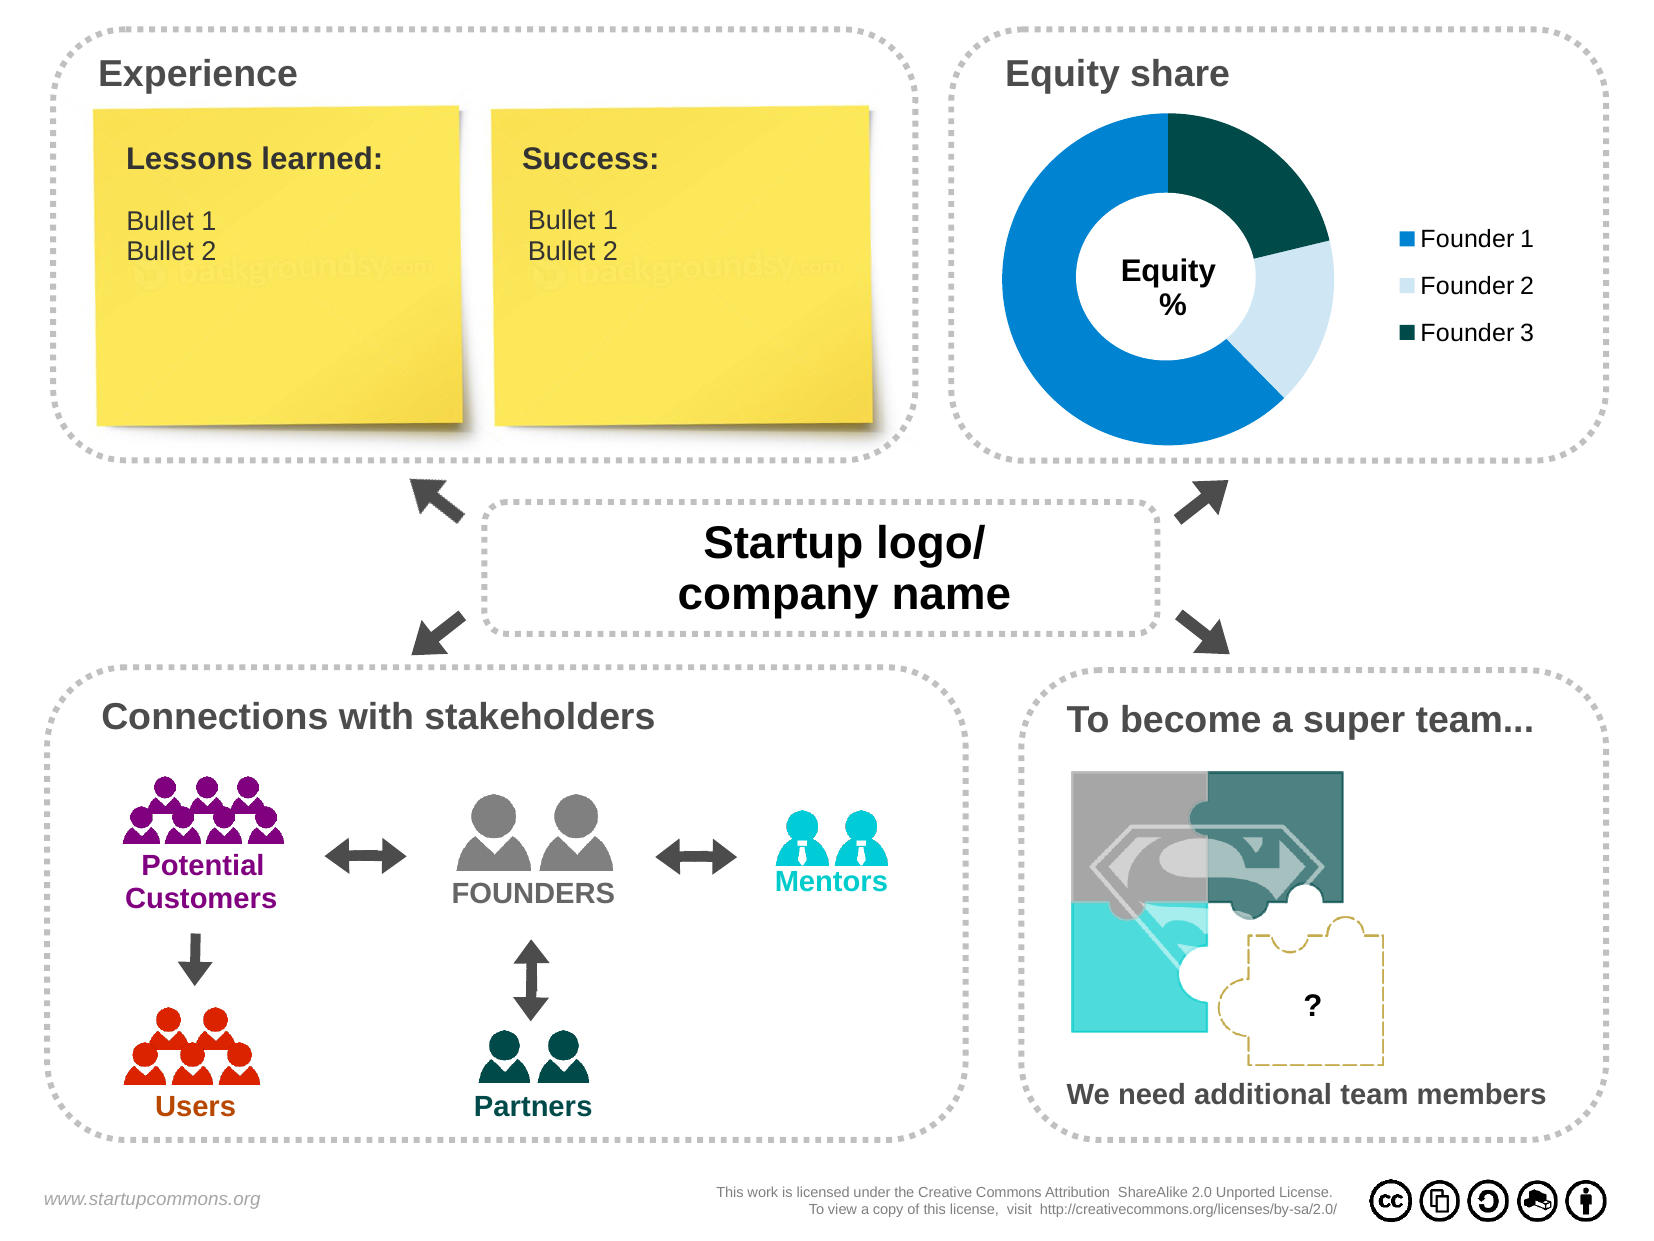

Experience
Equity share
### Chart
| Category | equity |
|---|---|
| Founder 1 | 9.1 |
| Founder 2 | 2.4 |
| Founder 3 | 3.1 |
Equity %
Lessons learned:
Success:
Bullet 1
Bullet 2
Bullet 1
Bullet 2
Startup logo/
company name
Connections with stakeholders
To become a super team...
?
FOUNDERS
Mentors
 Potential Customers
Partners
We need additional team members
Users